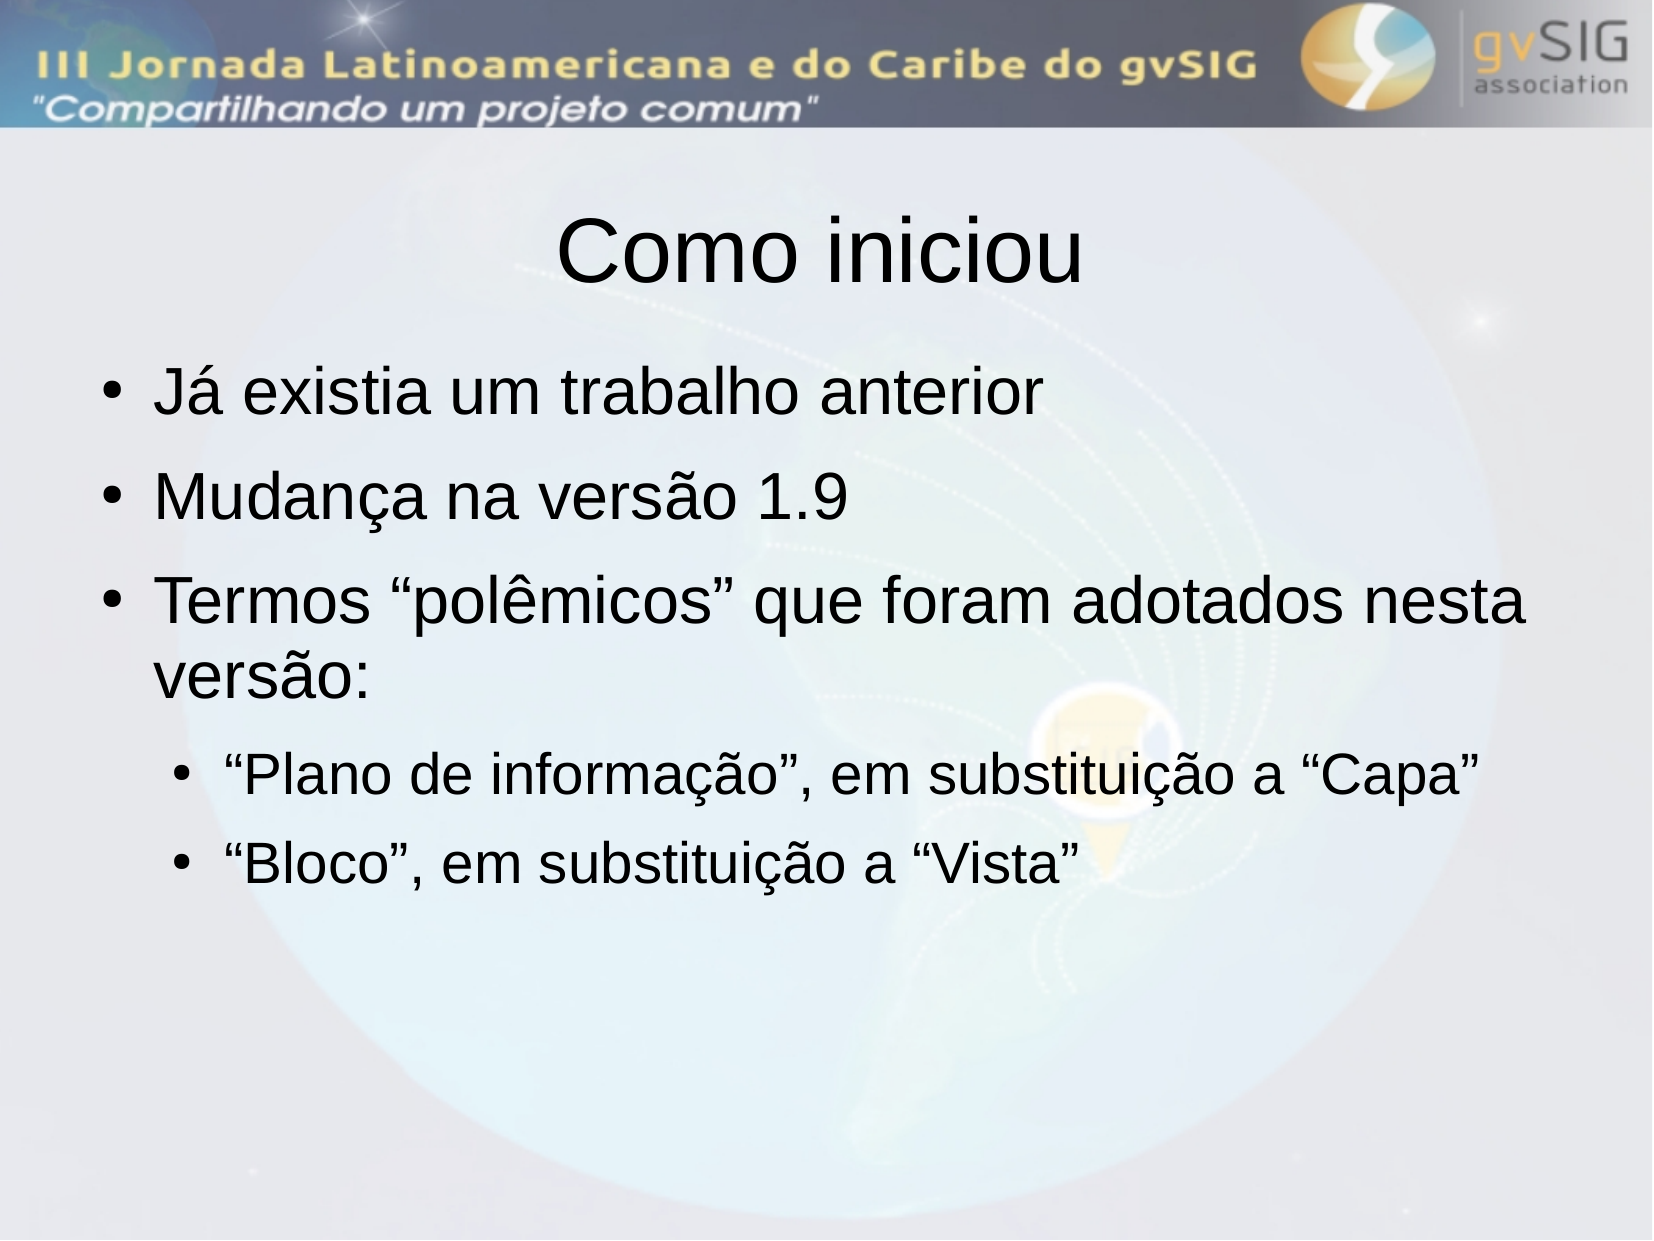

# Como iniciou
Já existia um trabalho anterior
Mudança na versão 1.9
Termos “polêmicos” que foram adotados nesta versão:
“Plano de informação”, em substituição a “Capa”
“Bloco”, em substituição a “Vista”